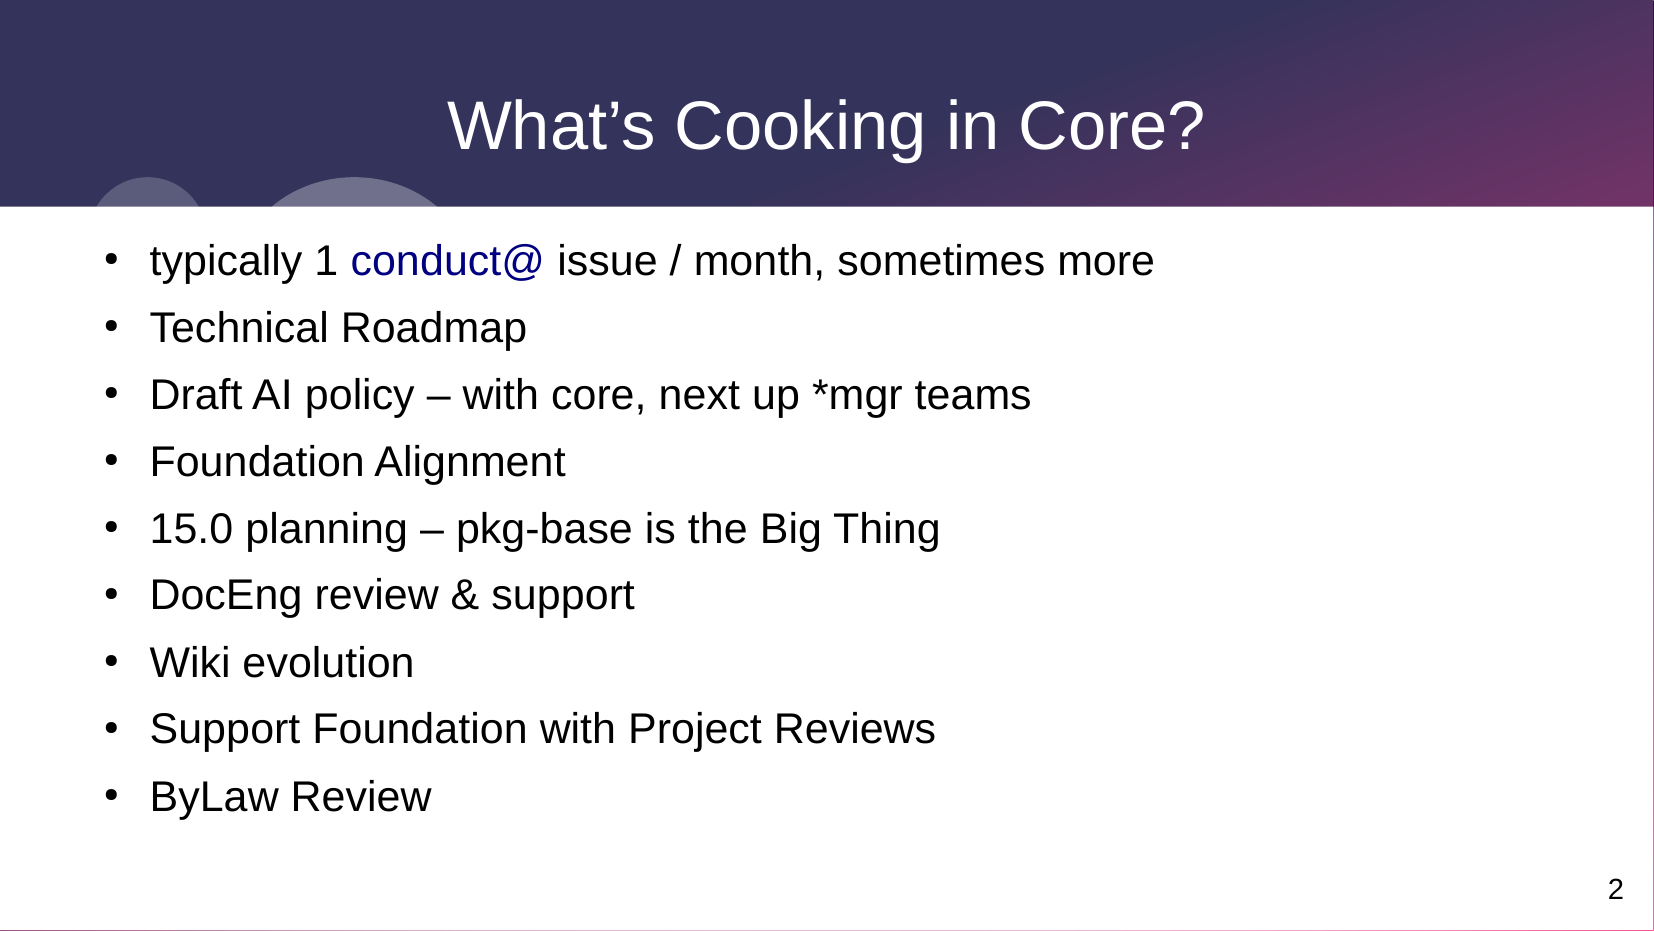

# What’s Cooking in Core?
typically 1 conduct@ issue / month, sometimes more
Technical Roadmap
Draft AI policy – with core, next up *mgr teams
Foundation Alignment
15.0 planning – pkg-base is the Big Thing
DocEng review & support
Wiki evolution
Support Foundation with Project Reviews
ByLaw Review
2